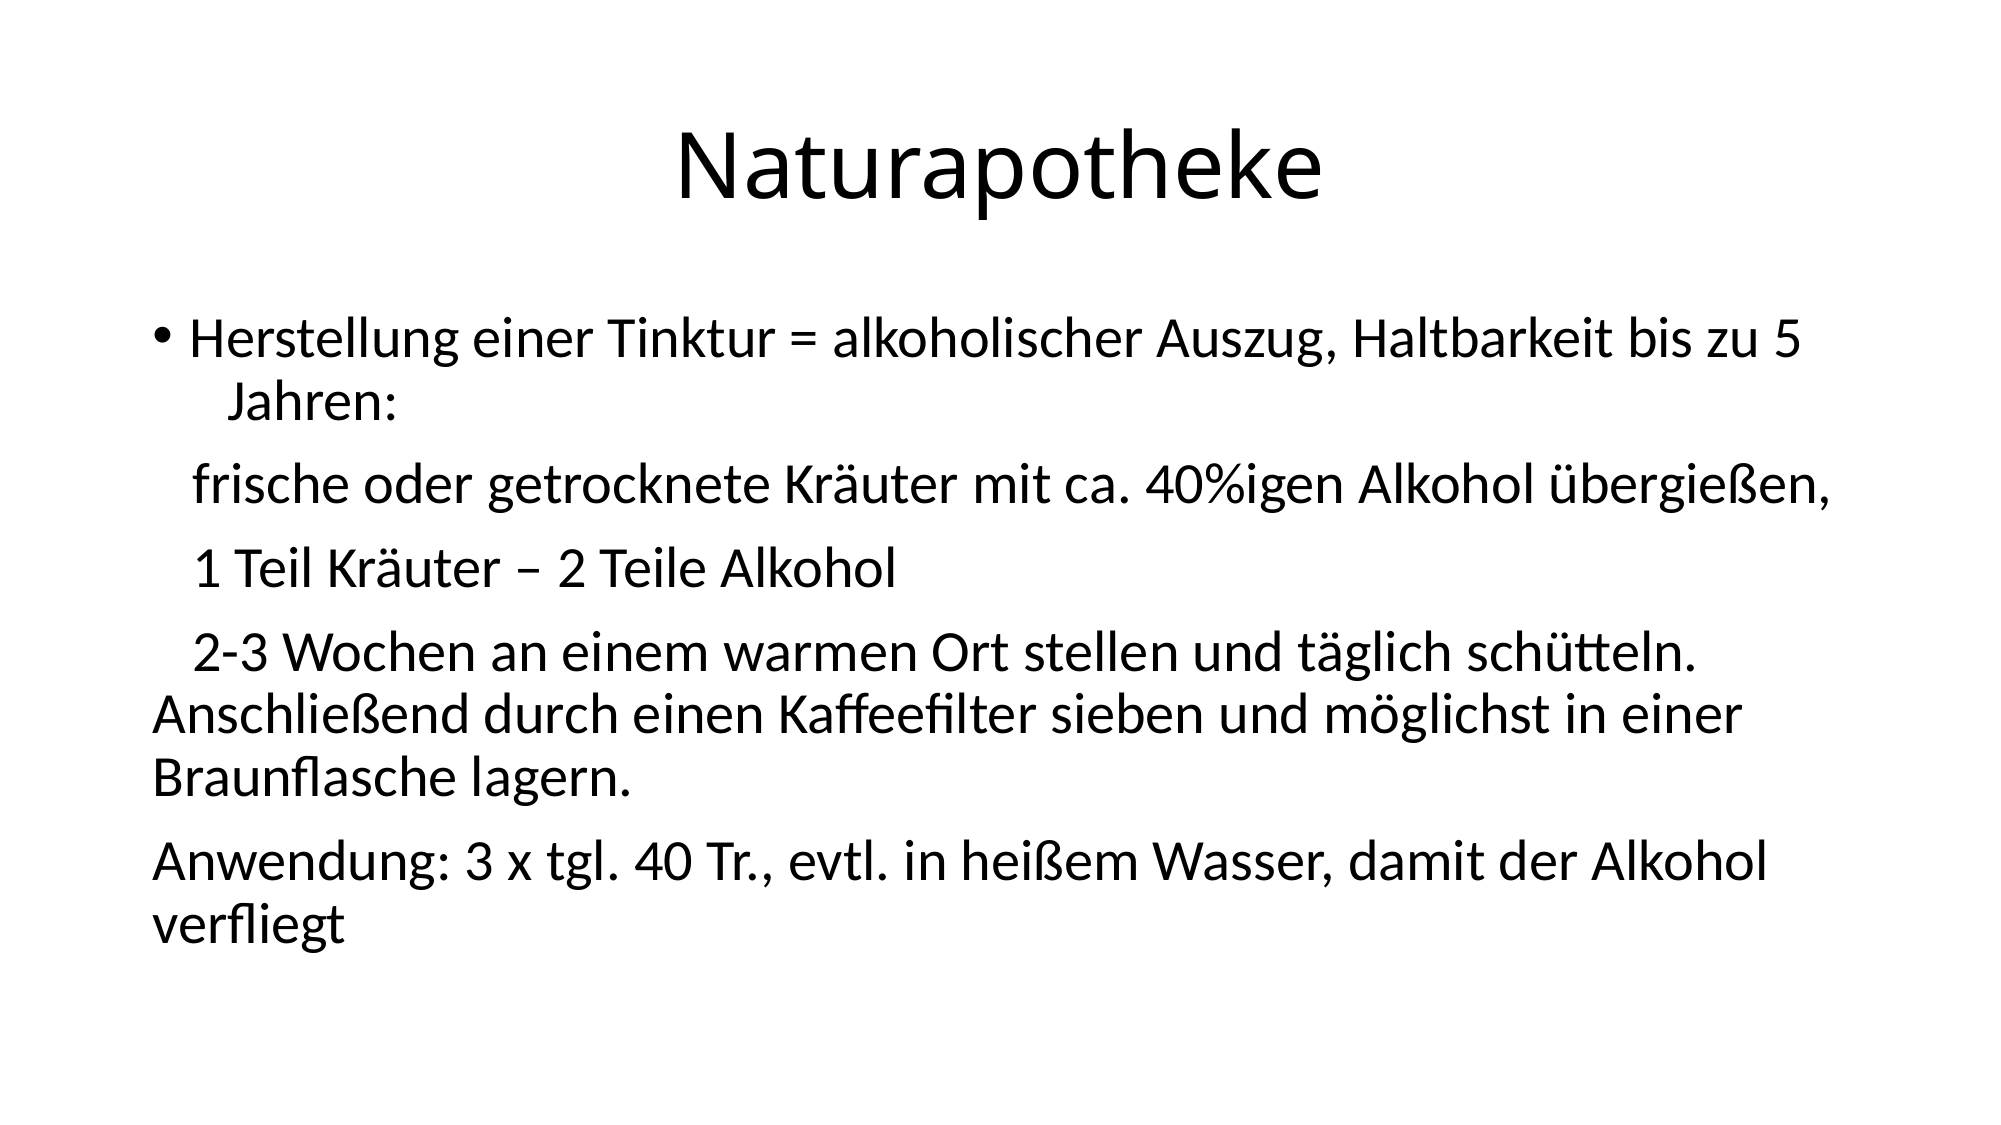

# Naturapotheke
Herstellung einer Tinktur = alkoholischer Auszug, Haltbarkeit bis zu 5 Jahren:
 frische oder getrocknete Kräuter mit ca. 40%igen Alkohol übergießen,
 1 Teil Kräuter – 2 Teile Alkohol
 2-3 Wochen an einem warmen Ort stellen und täglich schütteln. Anschließend durch einen Kaffeefilter sieben und möglichst in einer Braunflasche lagern.
Anwendung: 3 x tgl. 40 Tr., evtl. in heißem Wasser, damit der Alkohol verfliegt